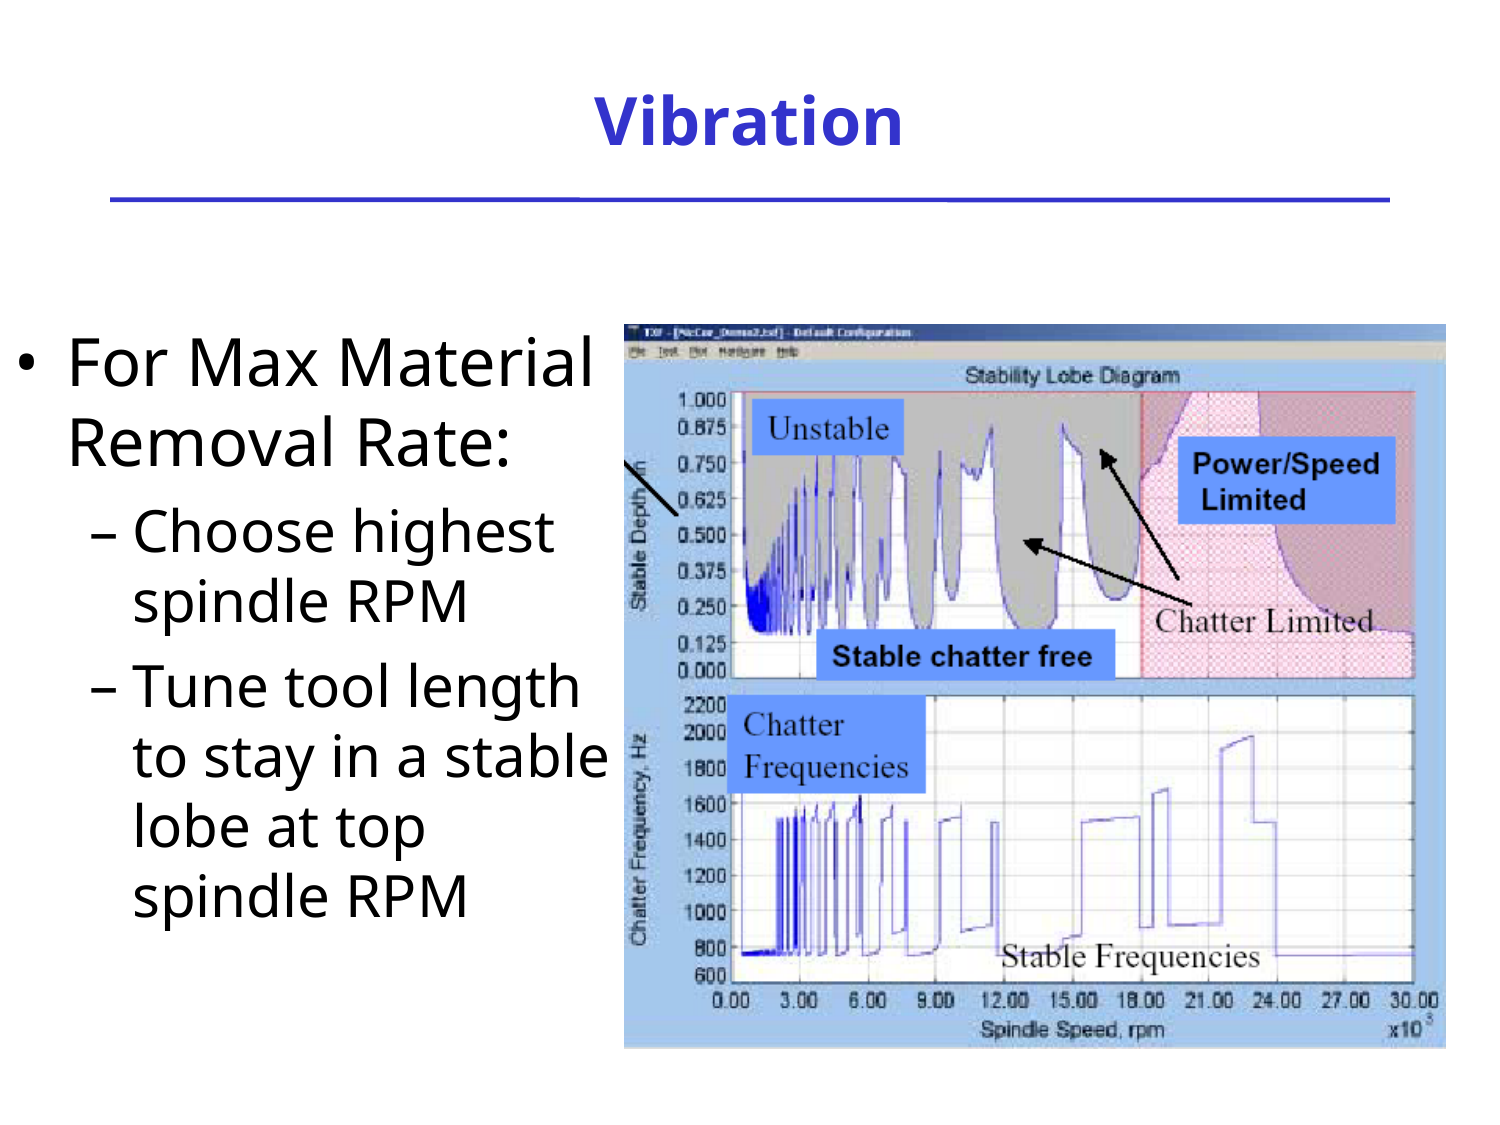

# Vibration
For Max Material Removal Rate:
Choose highest spindle RPM
Tune tool length to stay in a stable lobe at top spindle RPM